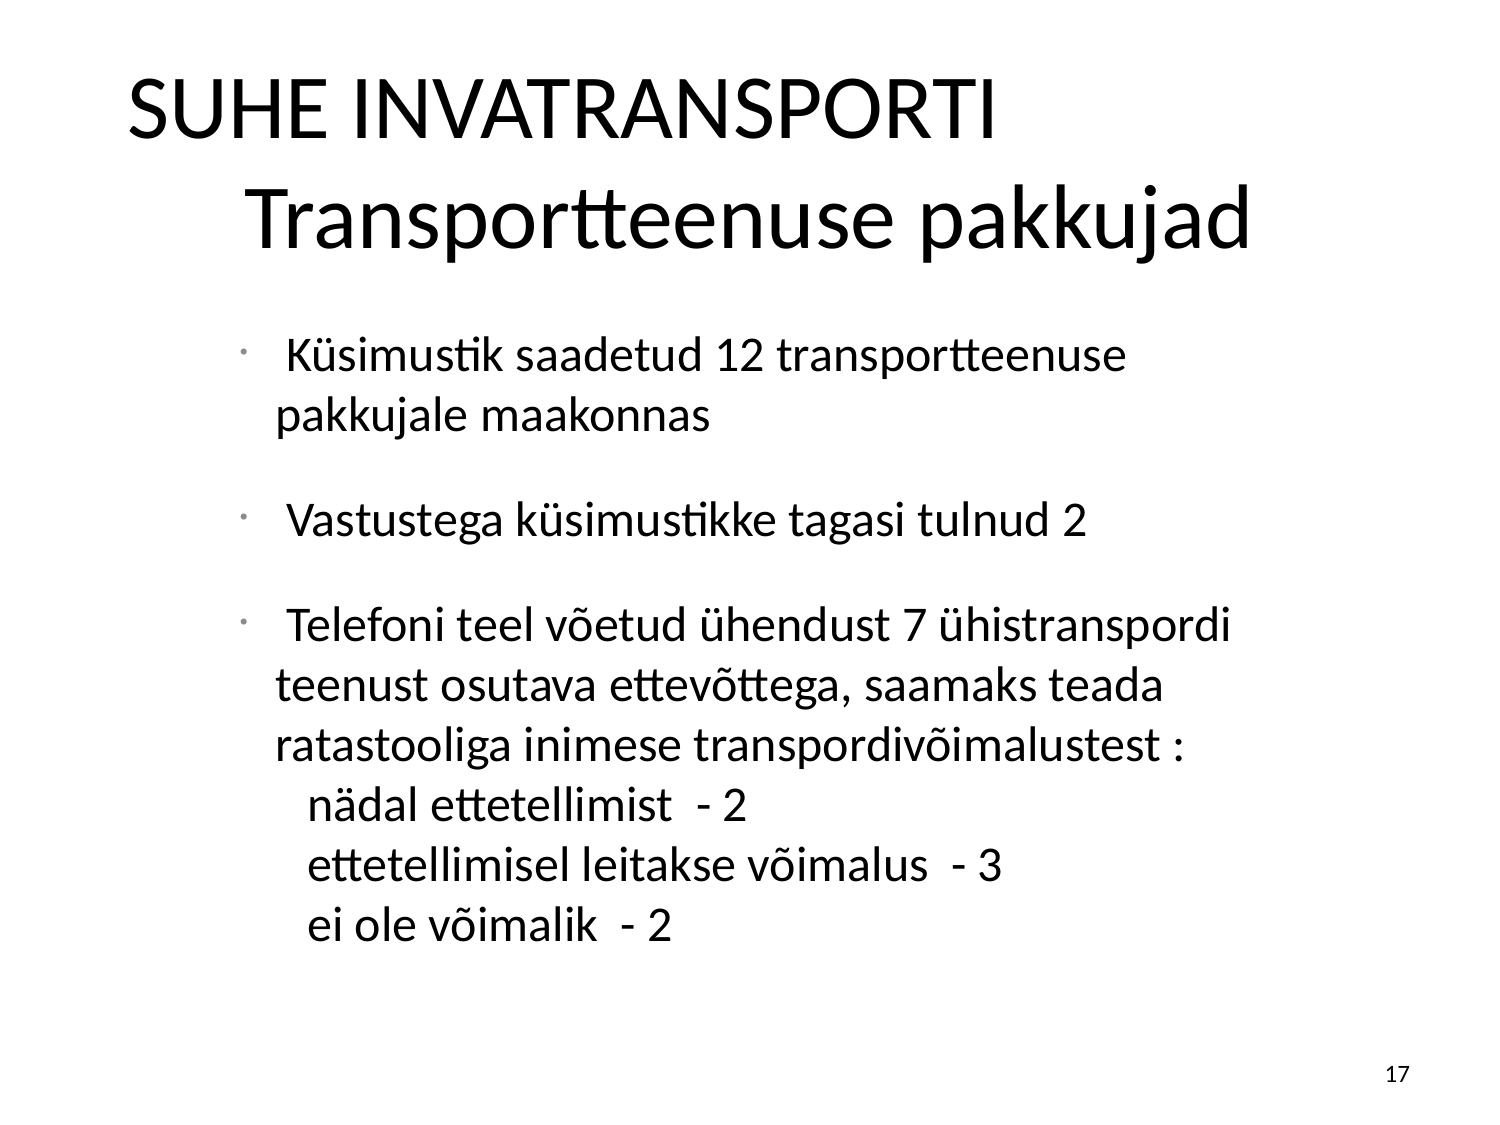

SUHE INVATRANSPORTI
Transportteenuse pakkujad
 Küsimustik saadetud 12 transportteenuse pakkujale maakonnas
 Vastustega küsimustikke tagasi tulnud 2
 Telefoni teel võetud ühendust 7 ühistranspordi teenust osutava ettevõttega, saamaks teada ratastooliga inimese transpordivõimalustest :
 nädal ettetellimist - 2
 ettetellimisel leitakse võimalus - 3
 ei ole võimalik - 2